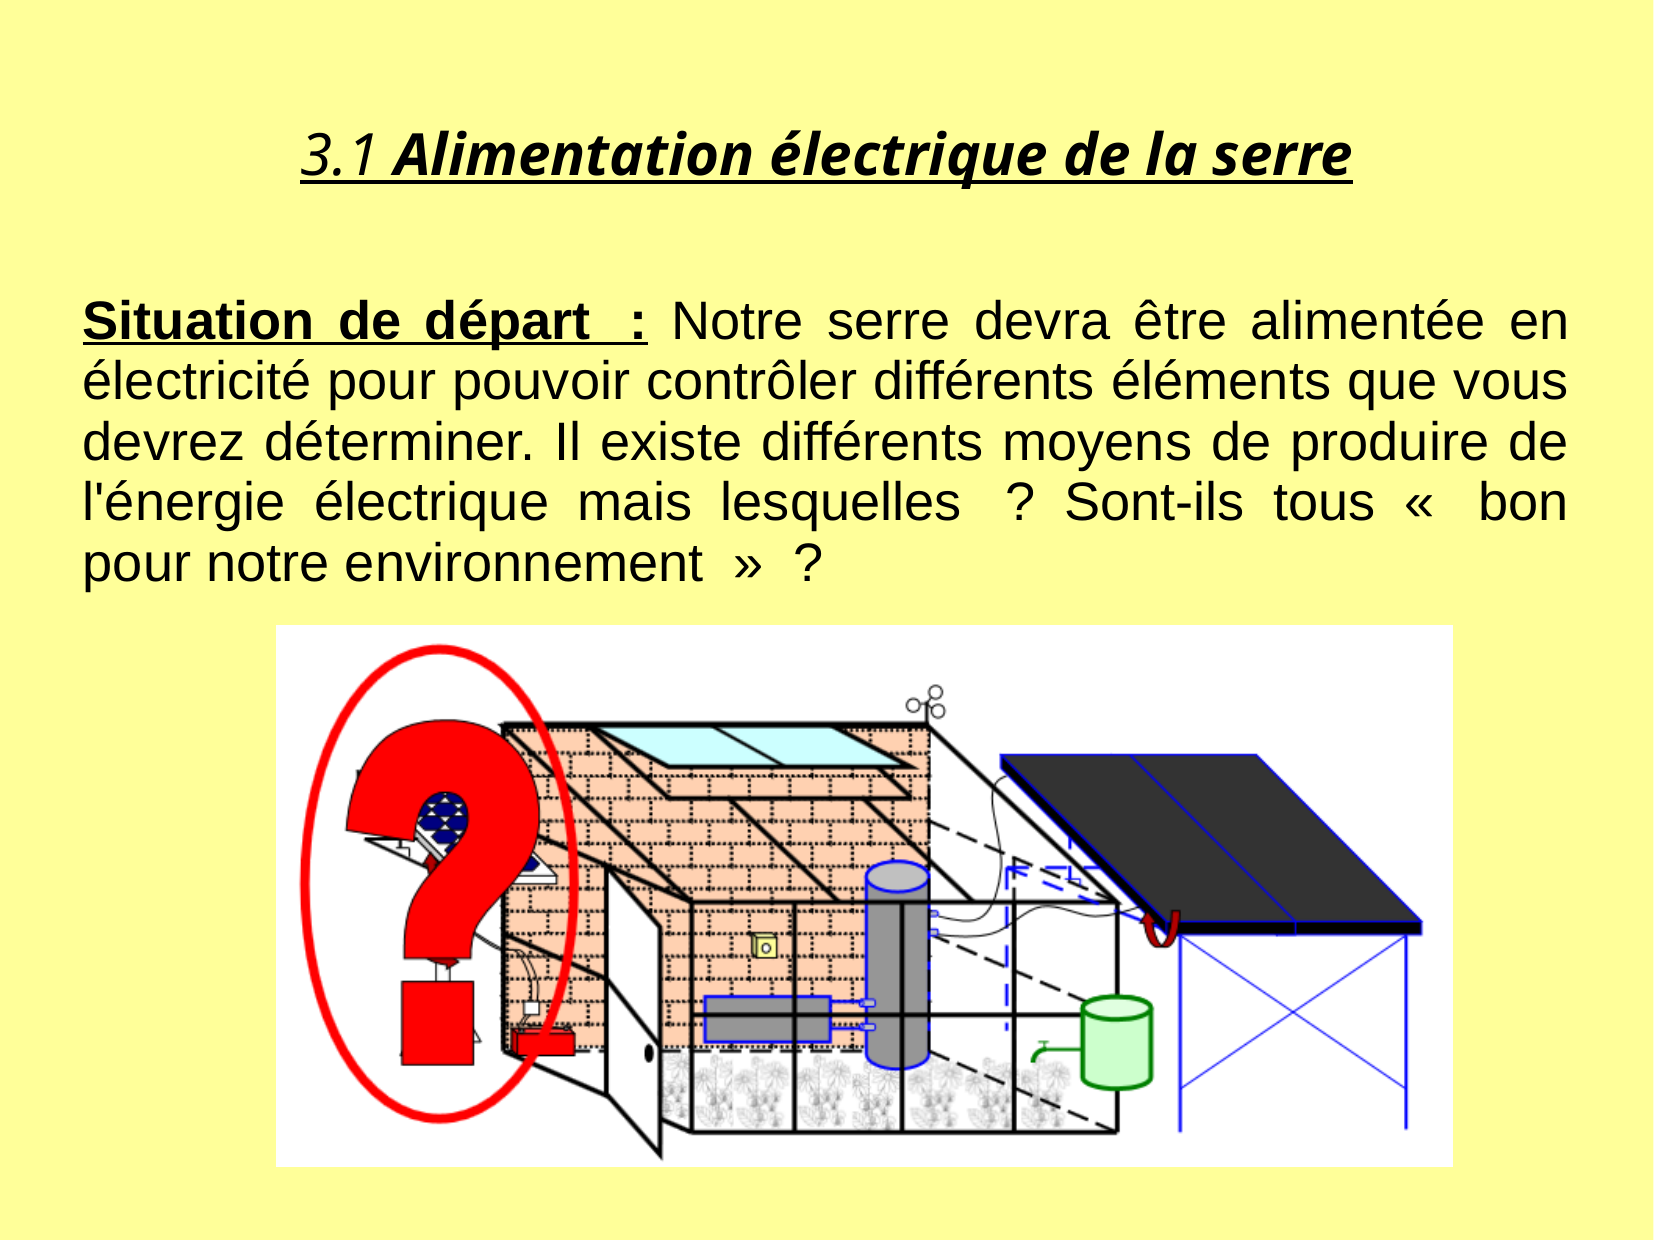

# 3.1 Alimentation électrique de la serre
Situation de départ  : Notre serre devra être alimentée en électricité pour pouvoir contrôler différents éléments que vous devrez déterminer. Il existe différents moyens de produire de l'énergie électrique mais lesquelles  ? Sont-ils tous «  bon pour notre environnement  »  ?